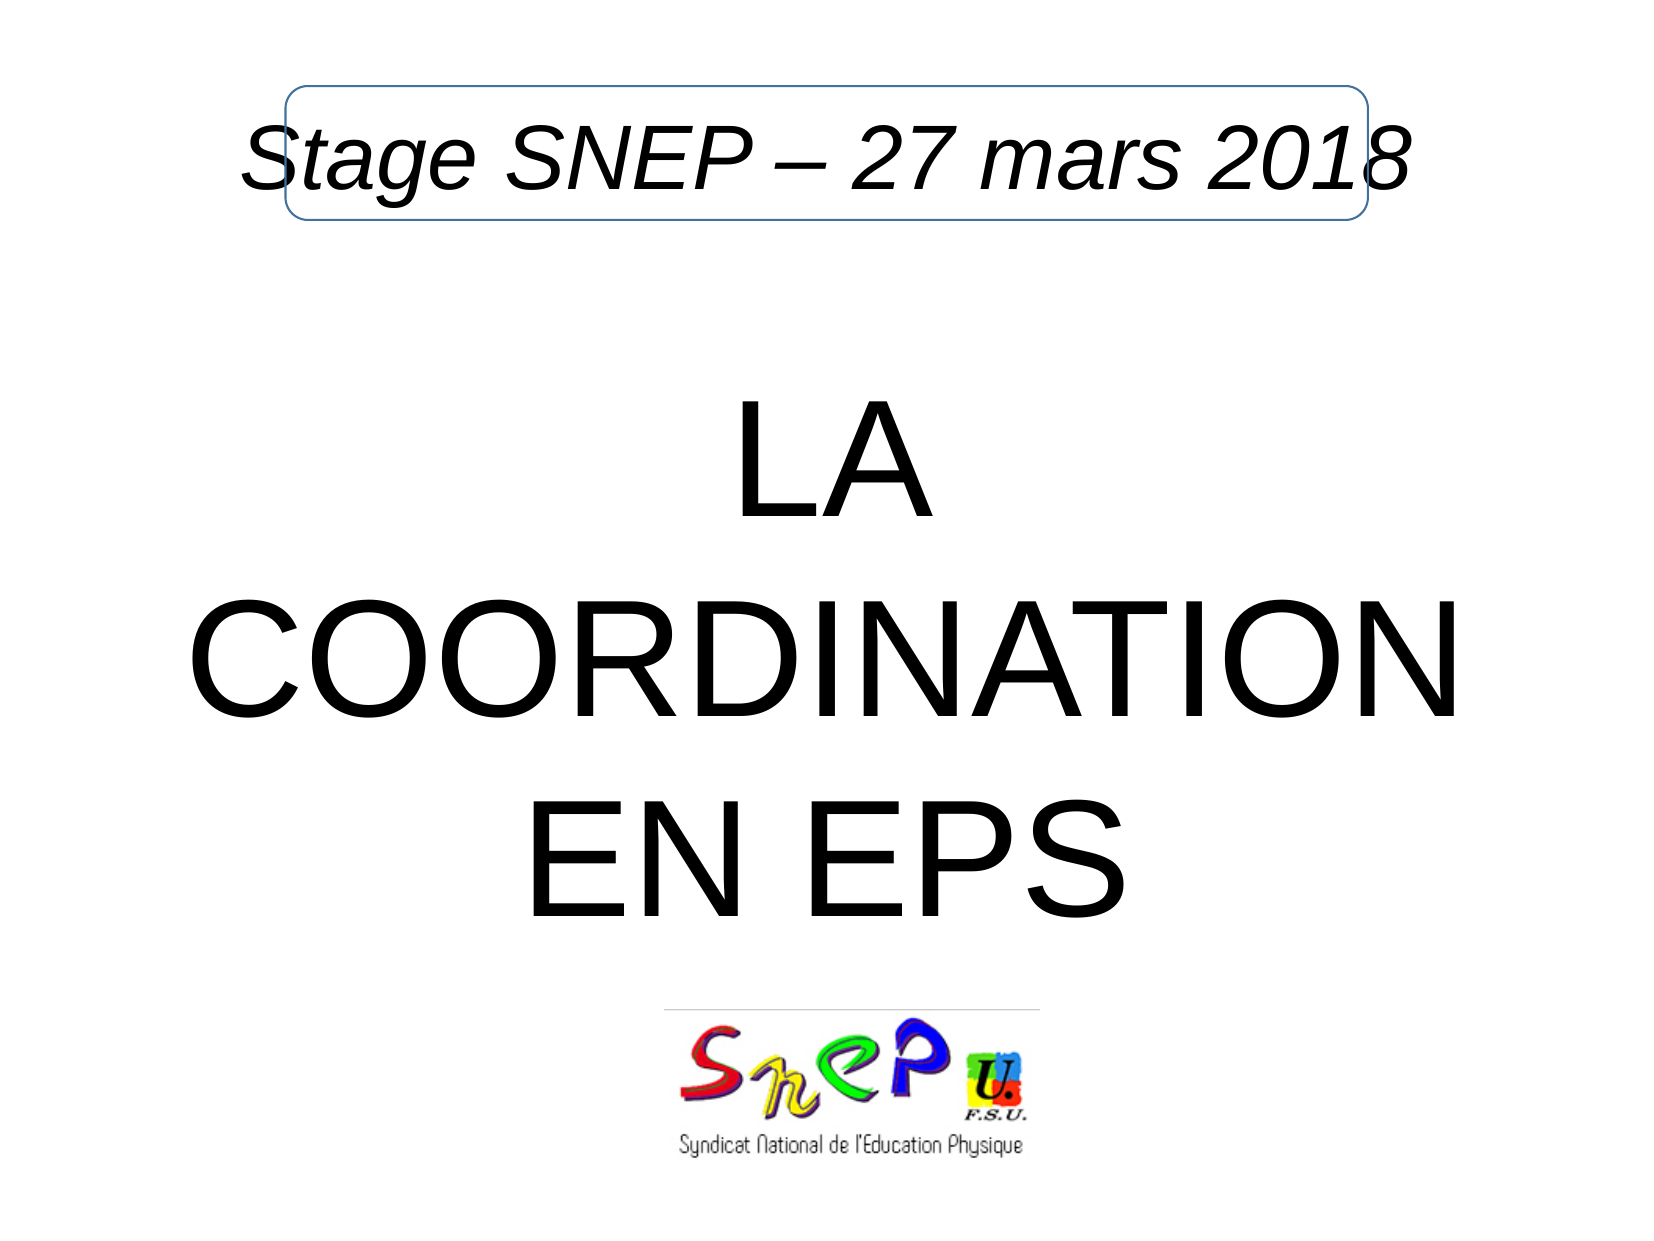

# Stage SNEP – 27 mars 2018
LA COORDINATION EN EPS